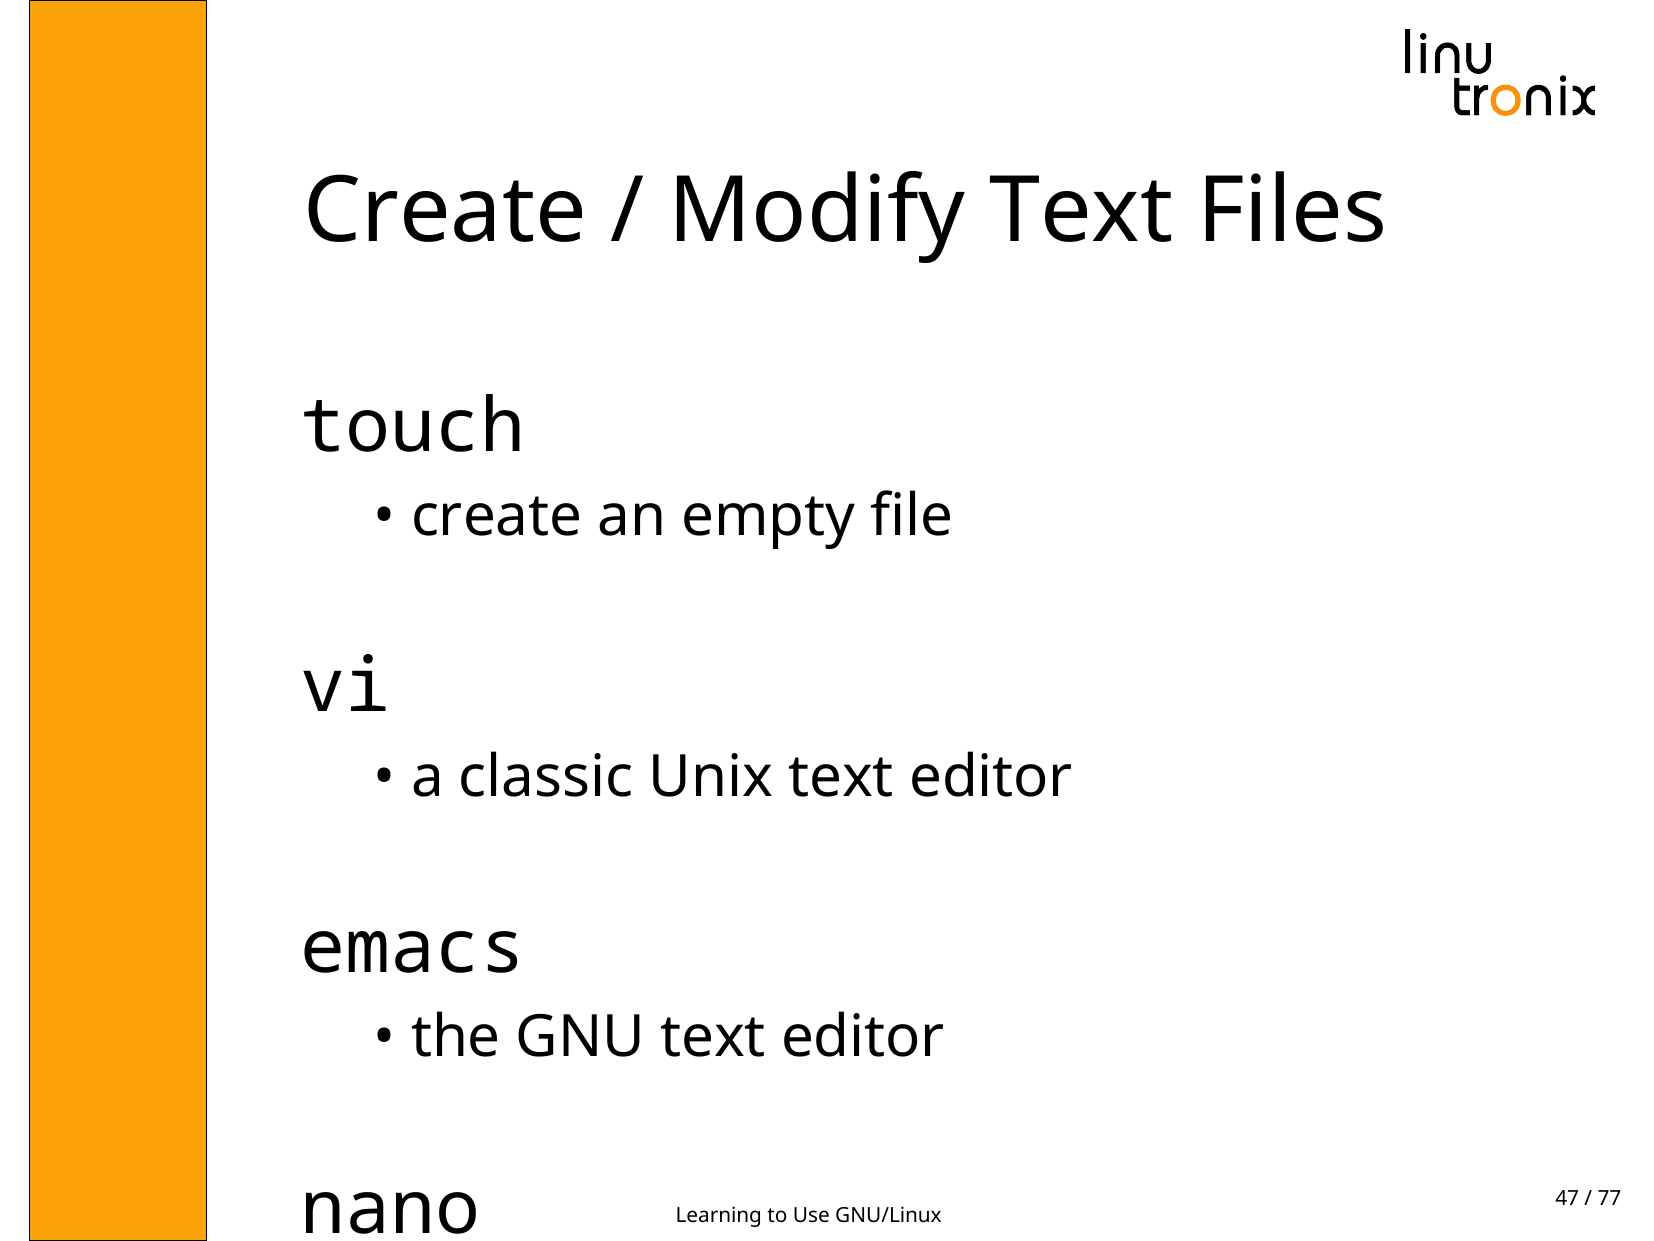

Create / Modify Text Files
touch
	• create an empty file
vi
	• a classic Unix text editor
emacs
	• the GNU text editor
nano
	• a friendly text editor
47
Firmenvorstellung Linutronix V3.3